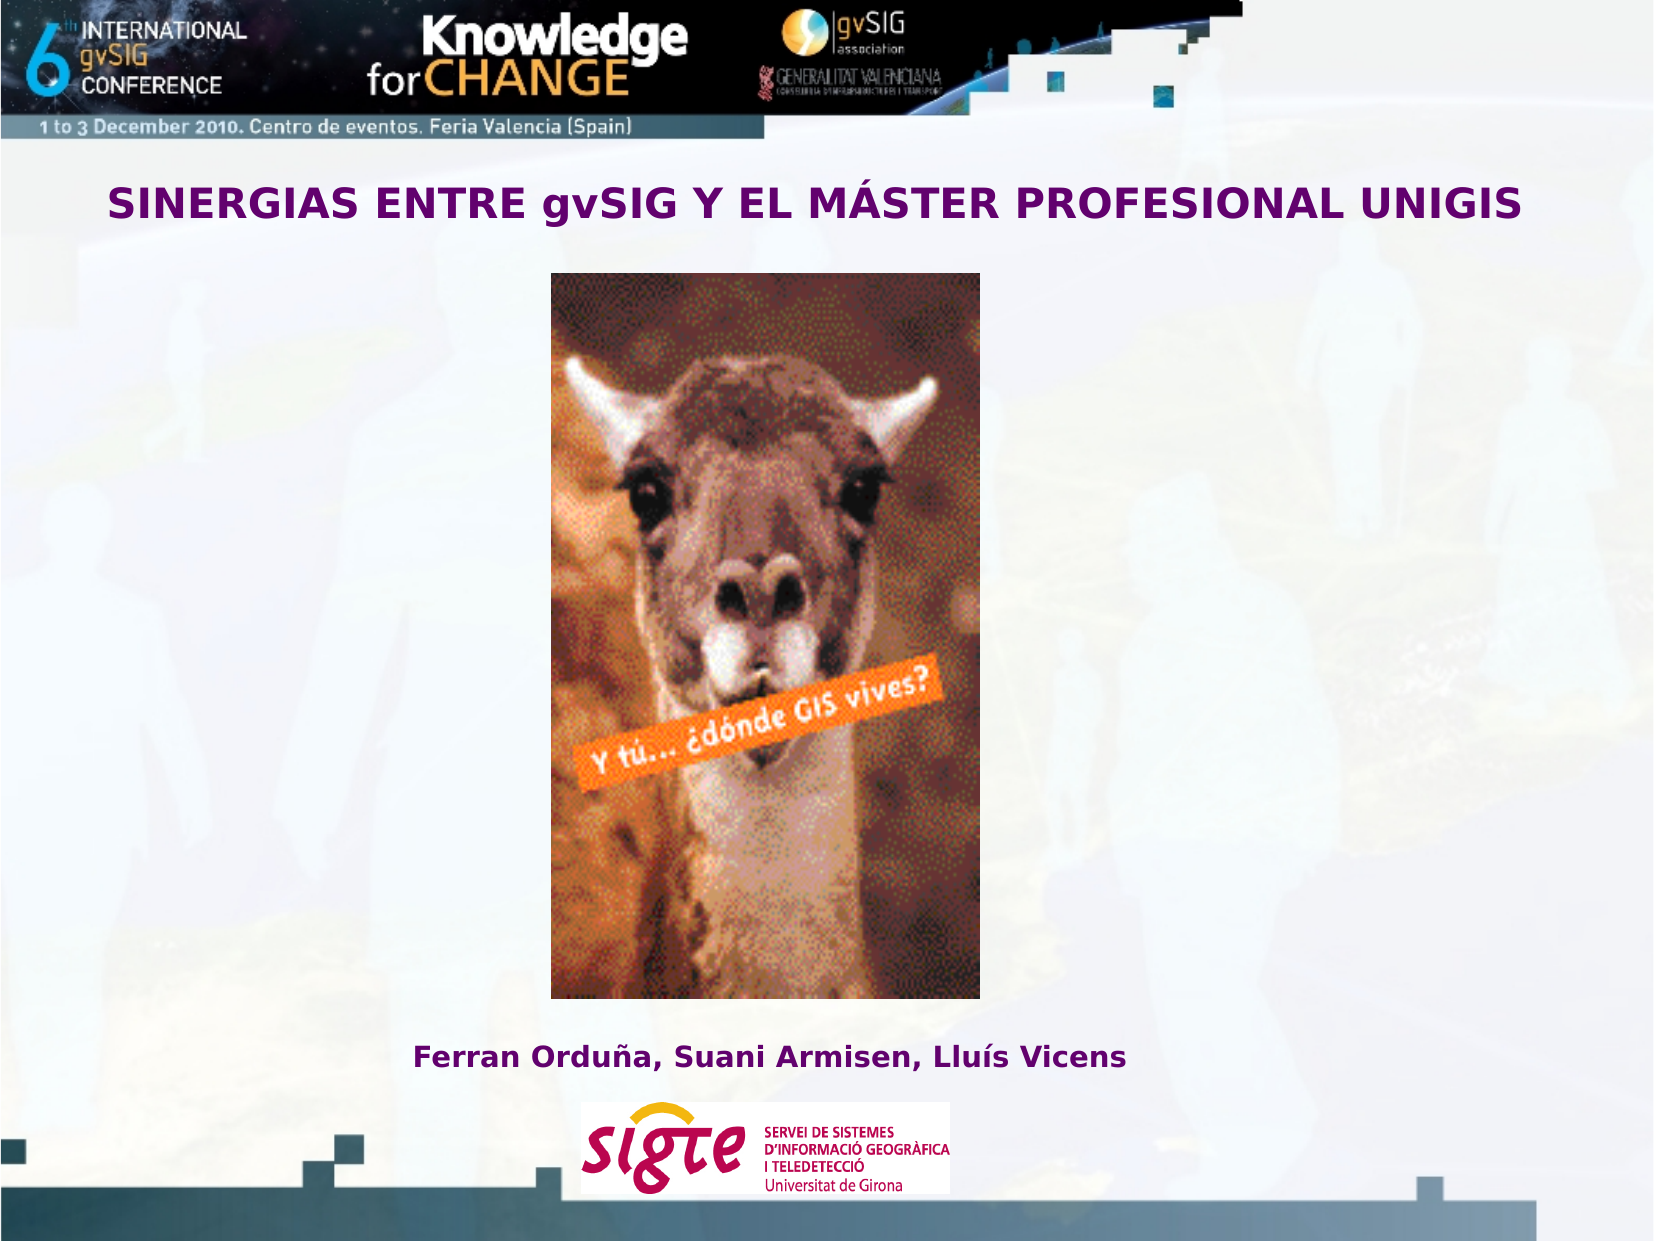

SINERGIAS ENTRE gvSIG Y EL MÁSTER PROFESIONAL UNIGIS
Ferran Orduña, Suani Armisen, Lluís Vicens